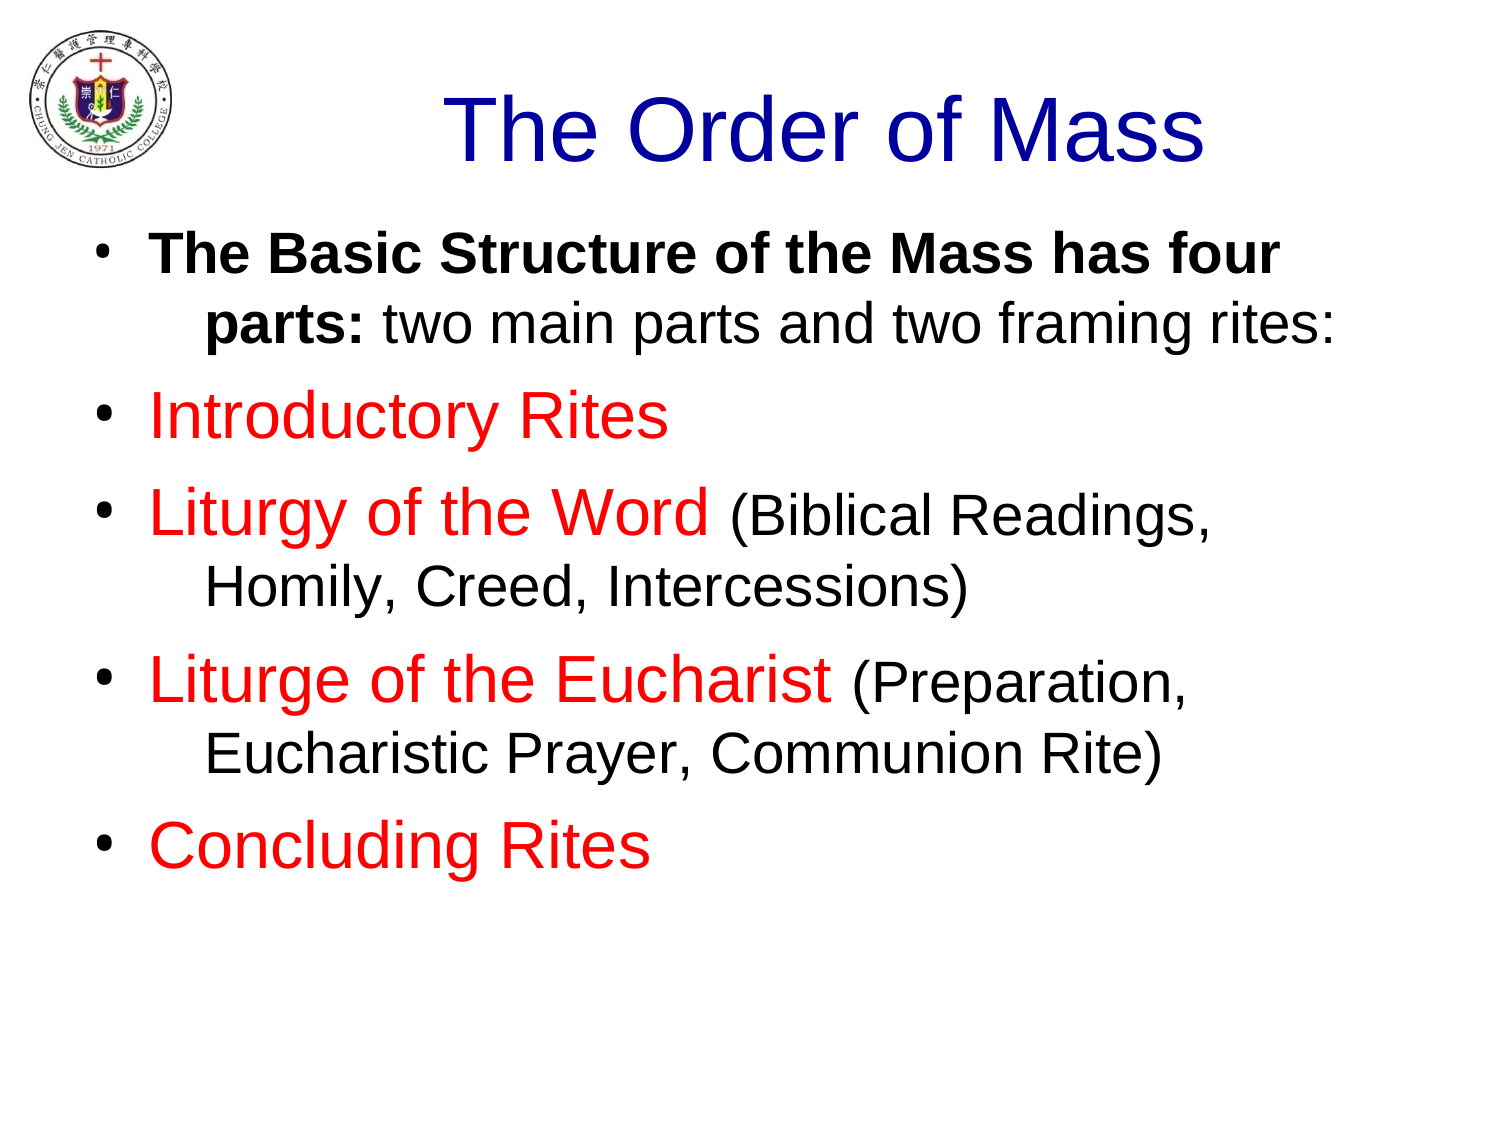

# The Order of Mass
The Basic Structure of the Mass has four parts: two main parts and two framing rites:
Introductory Rites
Liturgy of the Word (Biblical Readings, Homily, Creed, Intercessions)
Liturge of the Eucharist (Preparation, Eucharistic Prayer, Communion Rite)
Concluding Rites